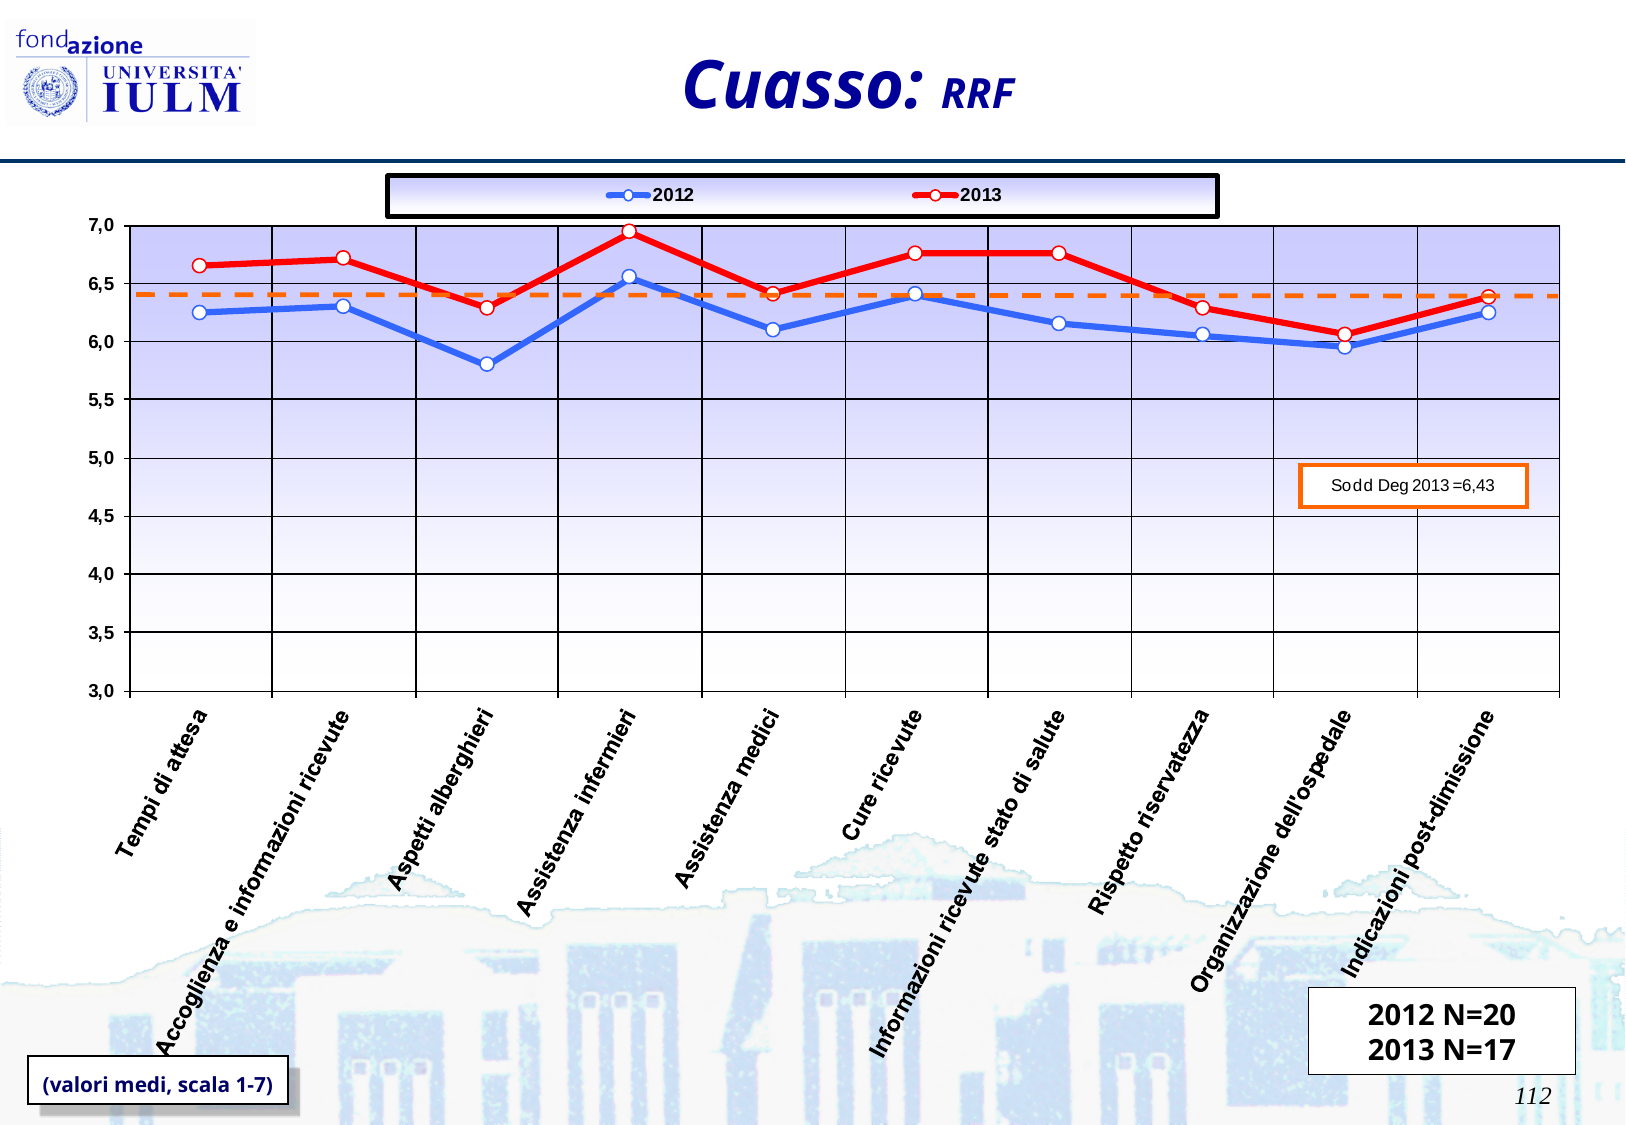

Cuasso: RRF
2012 N=20
2013 N=17
(valori medi, scala 1-7)